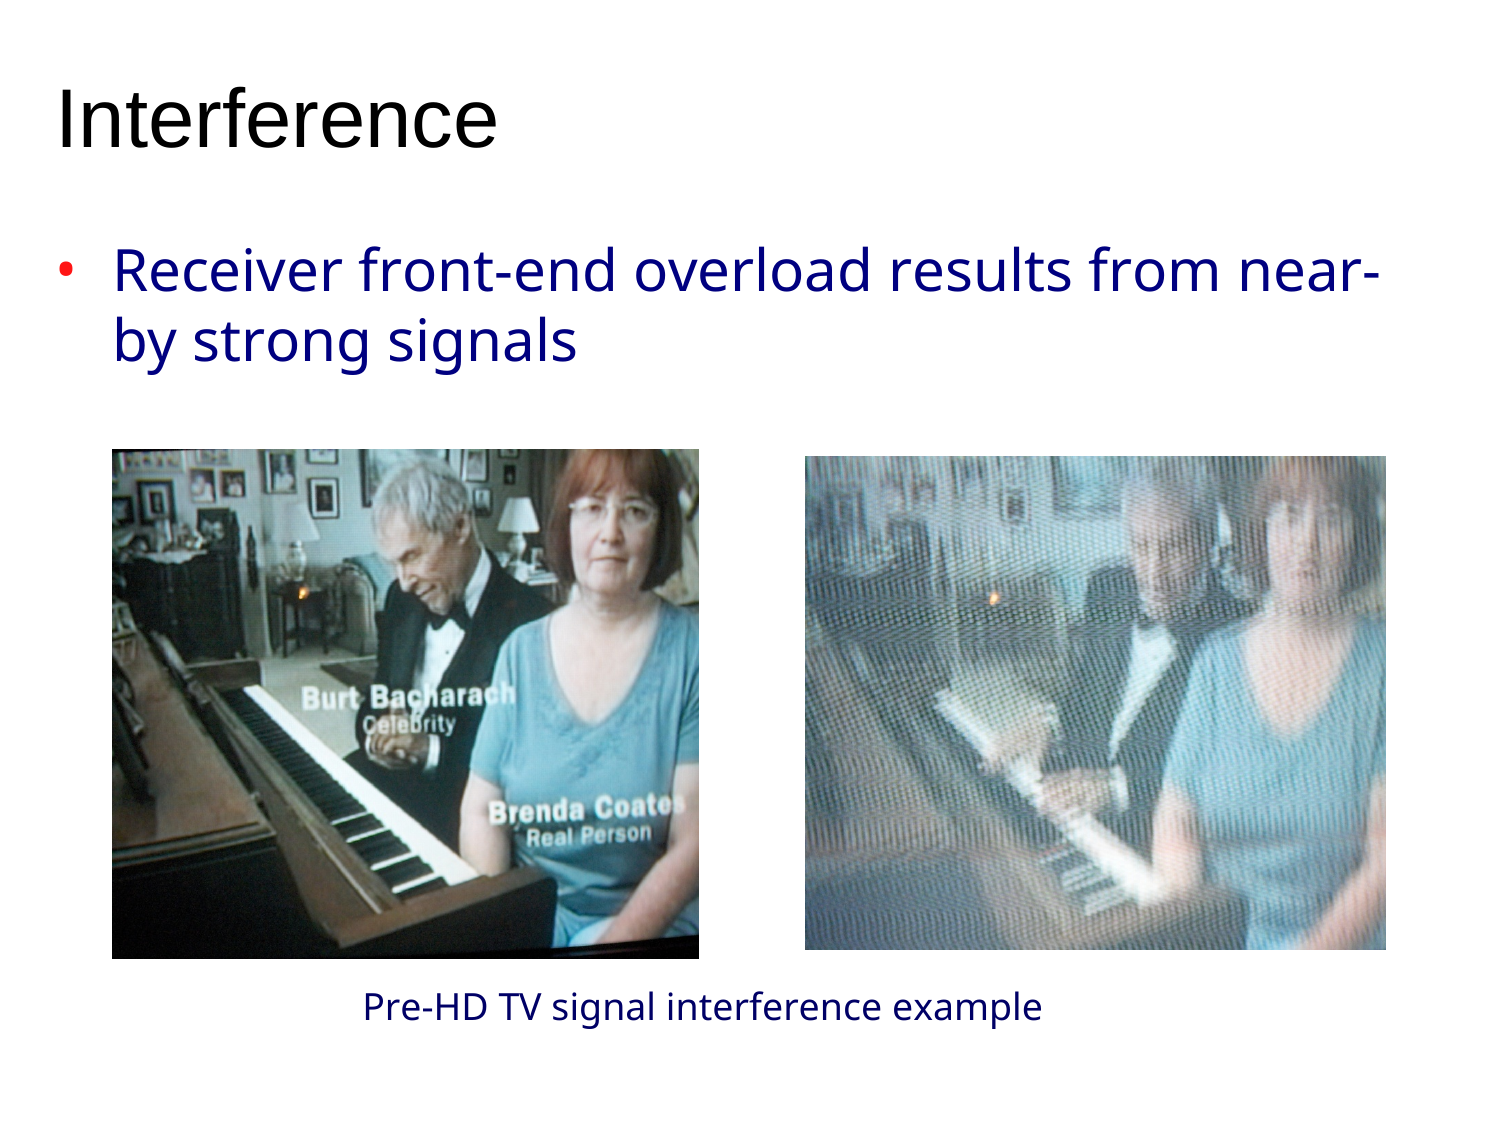

# Interference
Receiver front-end overload results from near-by strong signals
Pre-HD TV signal interference example